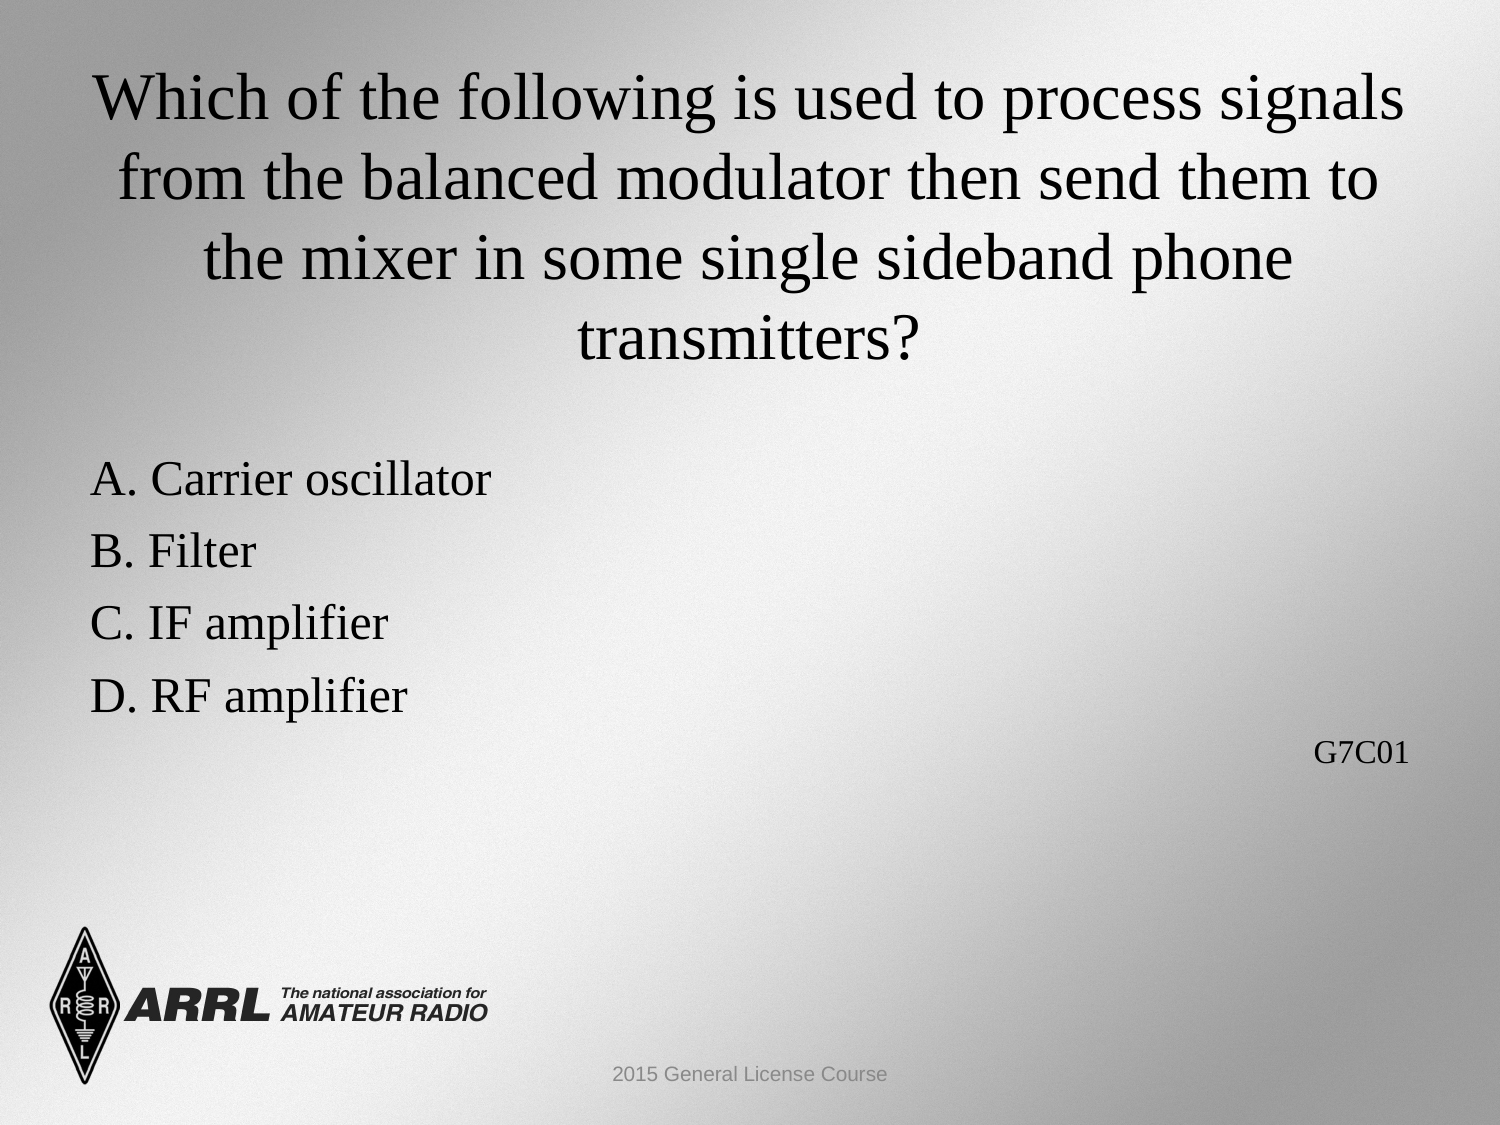

# Which of the following is used to process signals from the balanced modulator then send them to the mixer in some single sideband phone transmitters?
A. Carrier oscillator
B. Filter
C. IF amplifier
D. RF amplifier
 G7C01
2015 General License Course